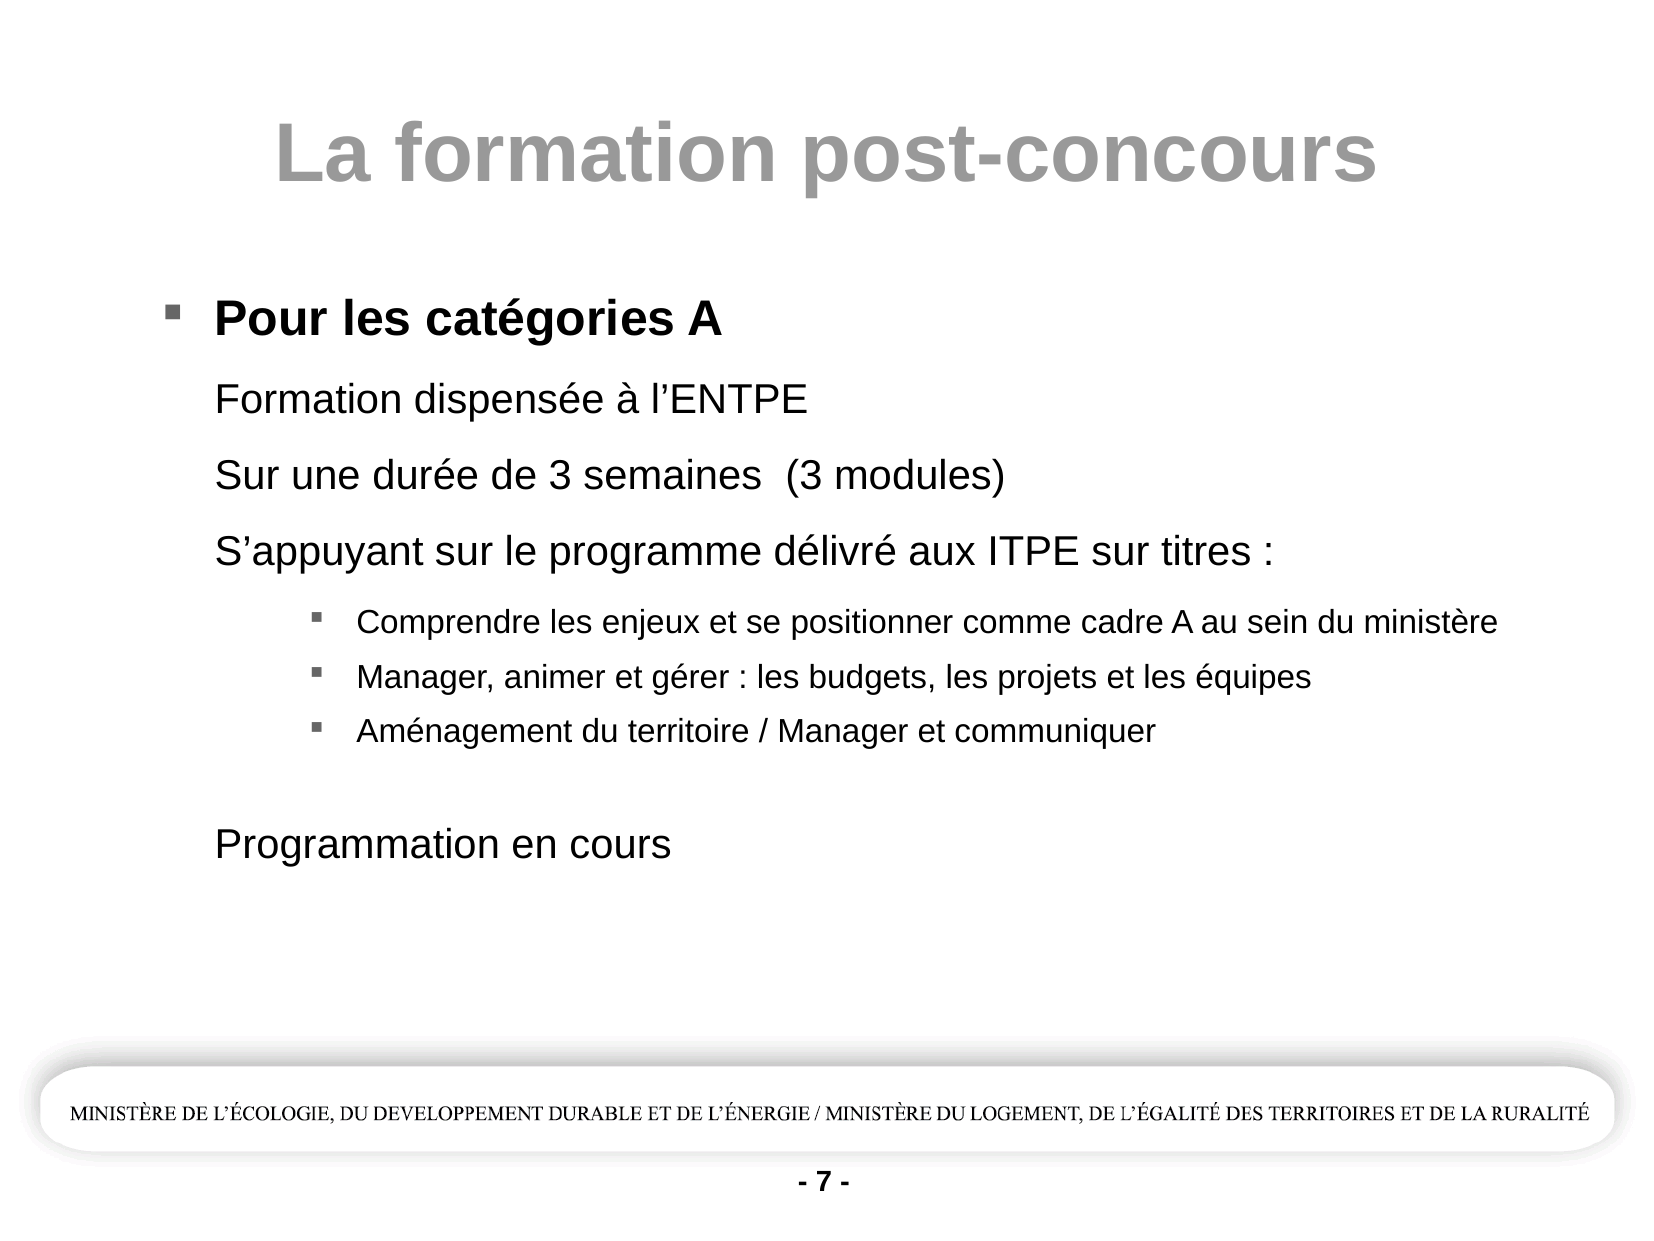

# La formation post-concours
Pour les catégories A
Formation dispensée à l’ENTPE
Sur une durée de 3 semaines (3 modules)
S’appuyant sur le programme délivré aux ITPE sur titres :
Comprendre les enjeux et se positionner comme cadre A au sein du ministère
Manager, animer et gérer : les budgets, les projets et les équipes
Aménagement du territoire / Manager et communiquer
Programmation en cours